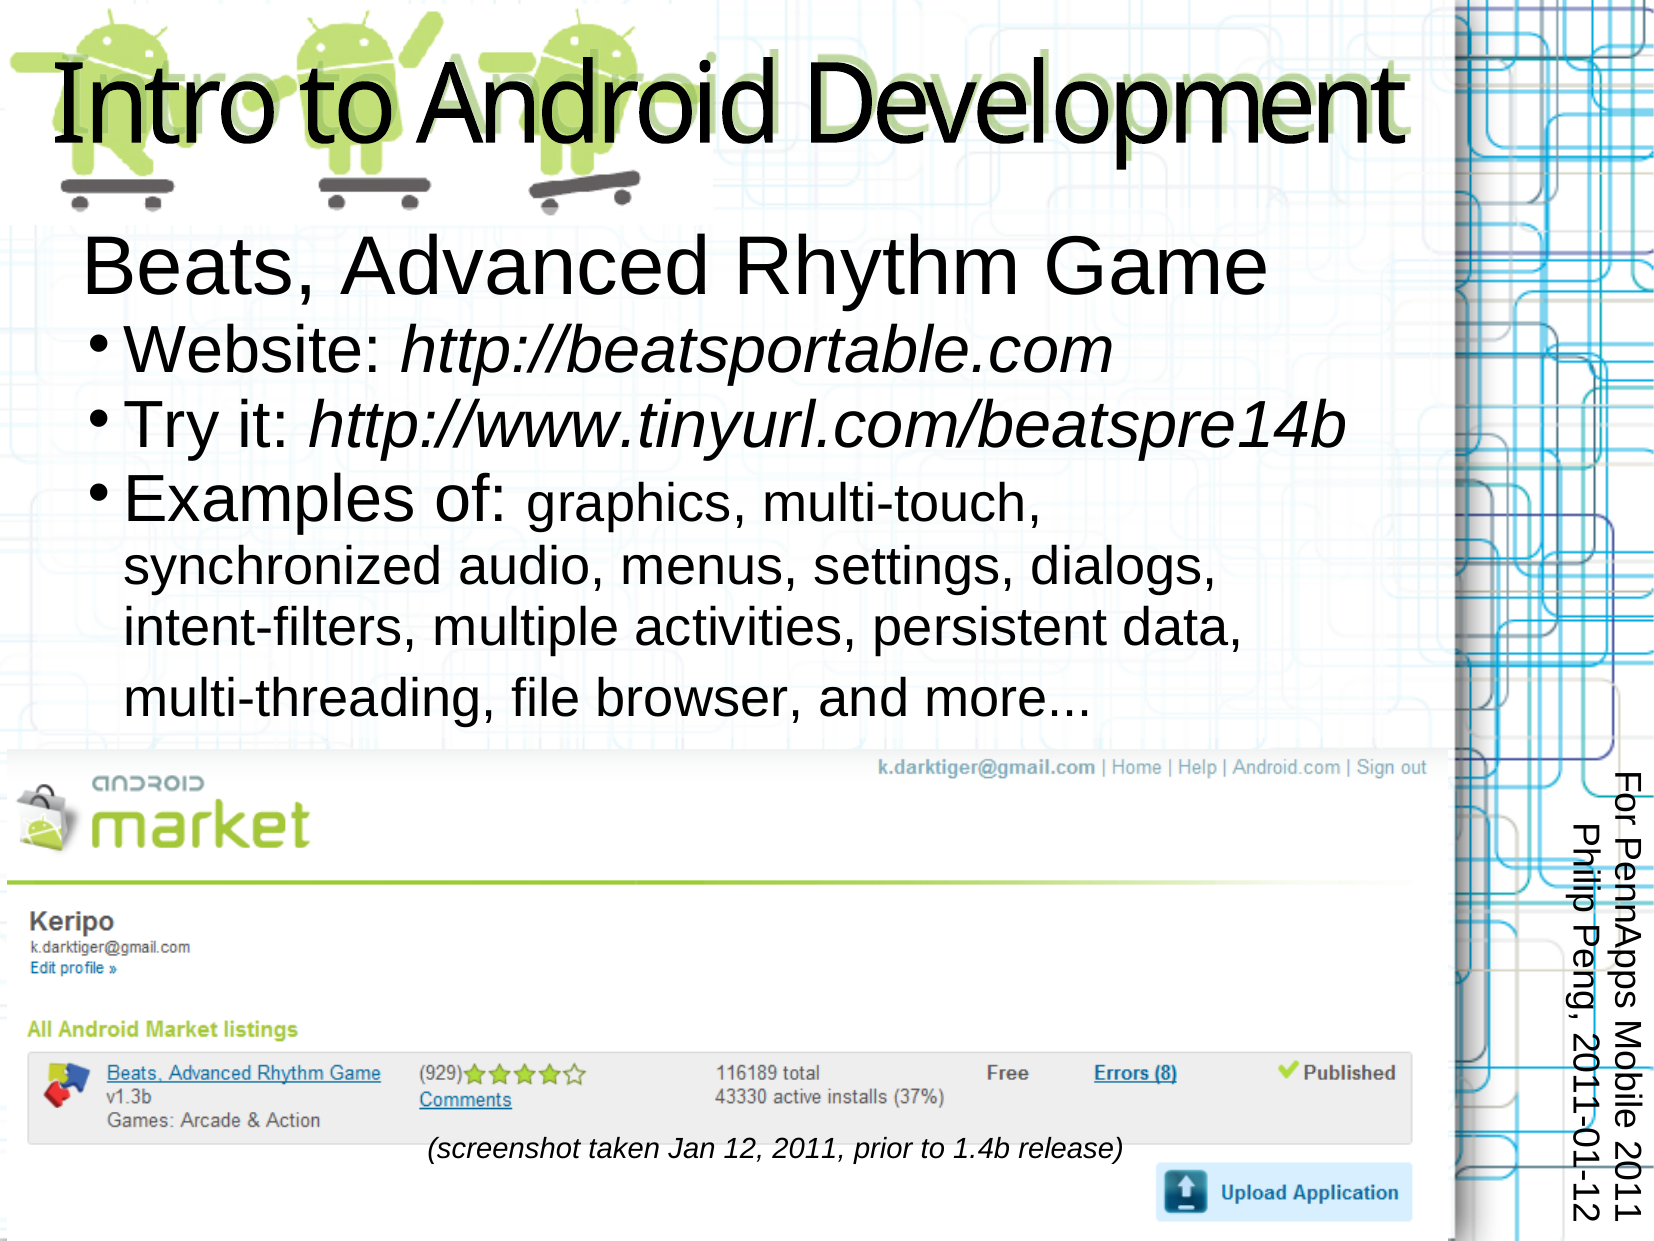

Intro to Android Development
Beats, Advanced Rhythm Game
Website: http://beatsportable.com
Try it: http://www.tinyurl.com/beatspre14b
Examples of: graphics, multi-touch, synchronized audio, menus, settings, dialogs, intent-filters, multiple activities, persistent data, multi-threading, file browser, and more...
For PennApps Mobile 2011
Philip Peng, 2011-01-12
(screenshot taken Jan 12, 2011, prior to 1.4b release)